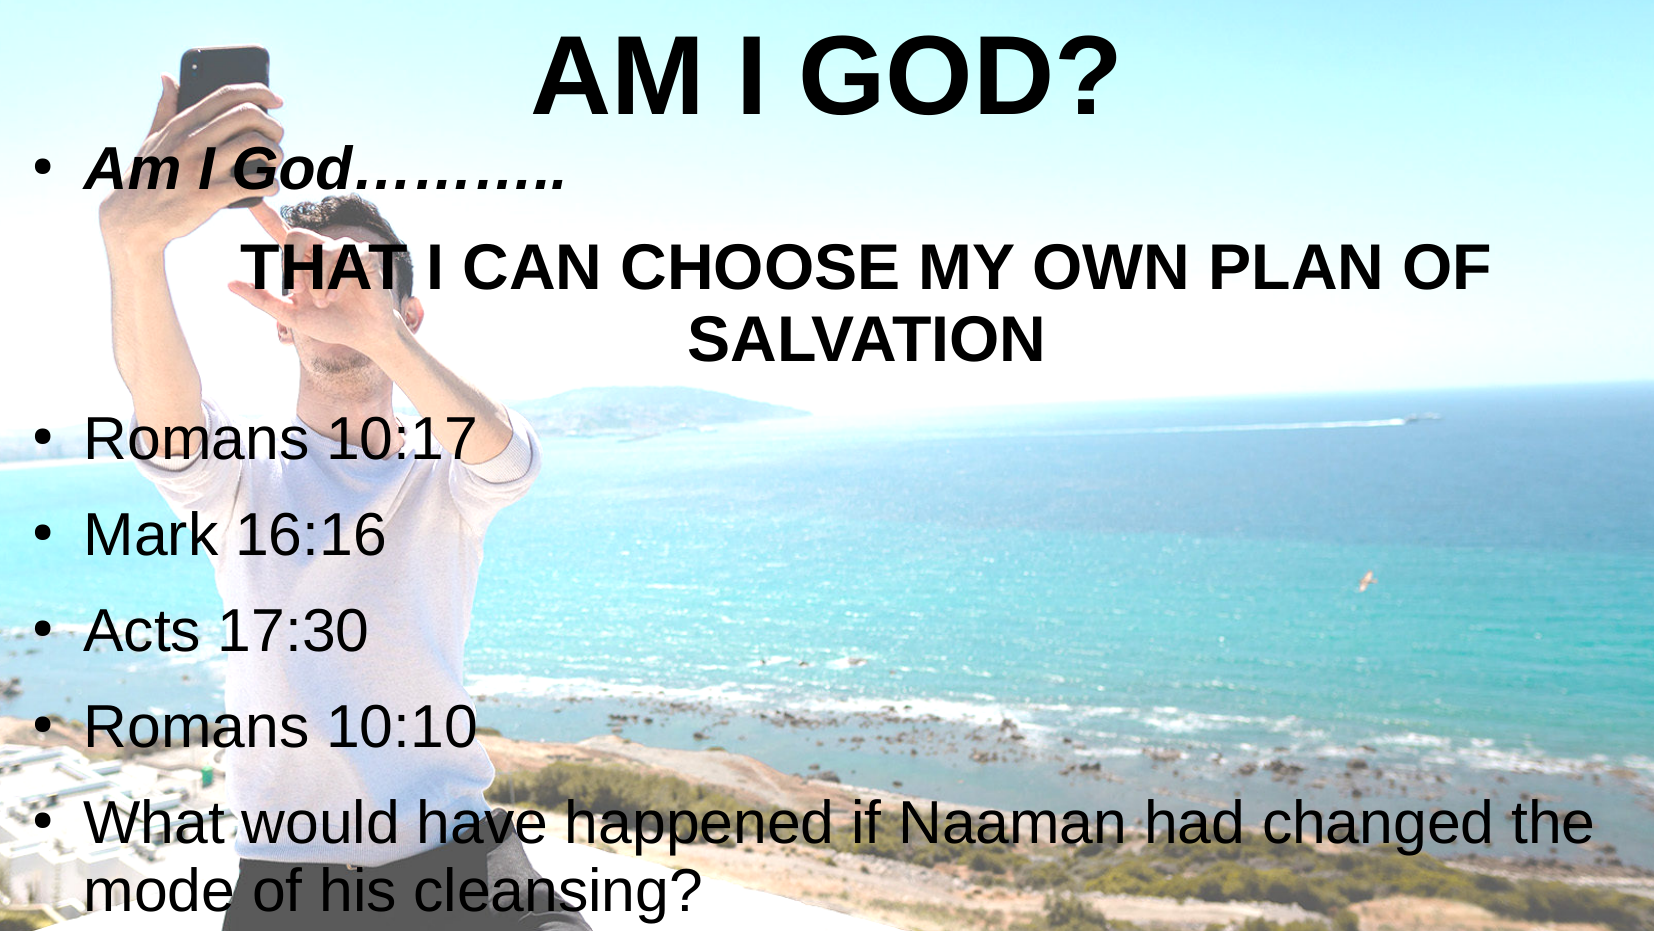

# AM I GOD?
Am I God………..
THAT I CAN CHOOSE MY OWN PLAN OF SALVATION
Romans 10:17
Mark 16:16
Acts 17:30
Romans 10:10
What would have happened if Naaman had changed the mode of his cleansing?